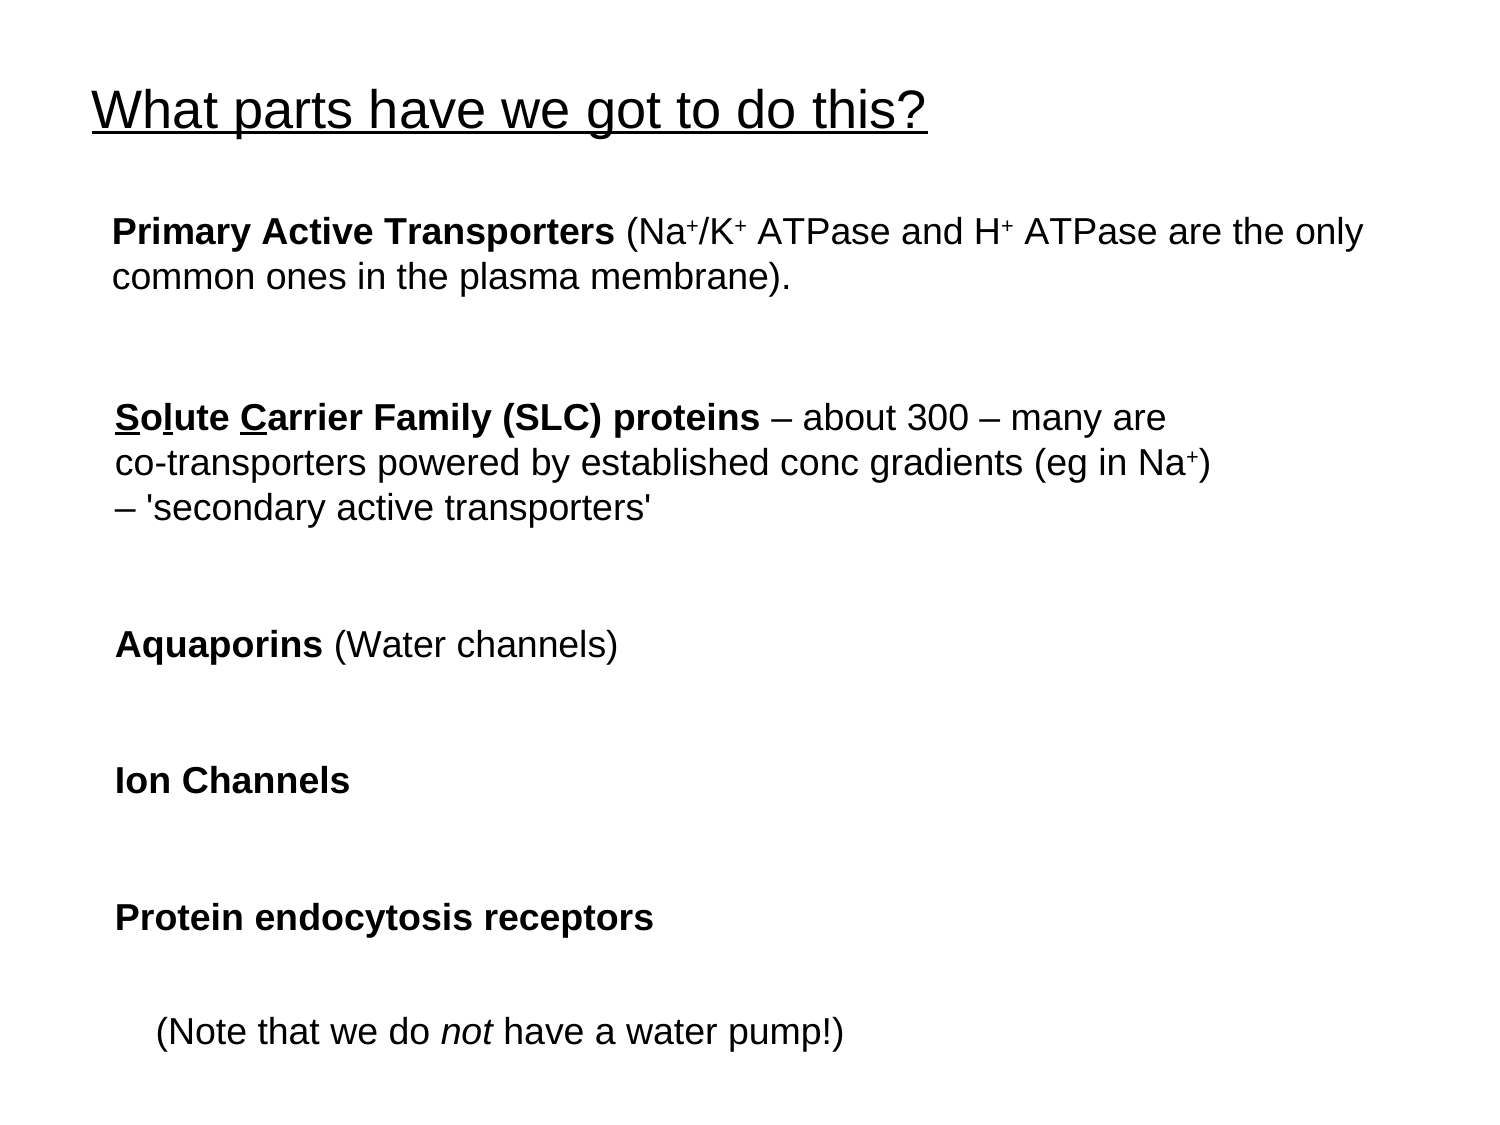

What parts have we got to do this?
Primary Active Transporters (Na+/K+ ATPase and H+ ATPase are the only common ones in the plasma membrane).
Solute Carrier Family (SLC) proteins – about 300 – many are co-transporters powered by established conc gradients (eg in Na+) – 'secondary active transporters'
Aquaporins (Water channels)
Ion Channels
Protein endocytosis receptors
(Note that we do not have a water pump!)